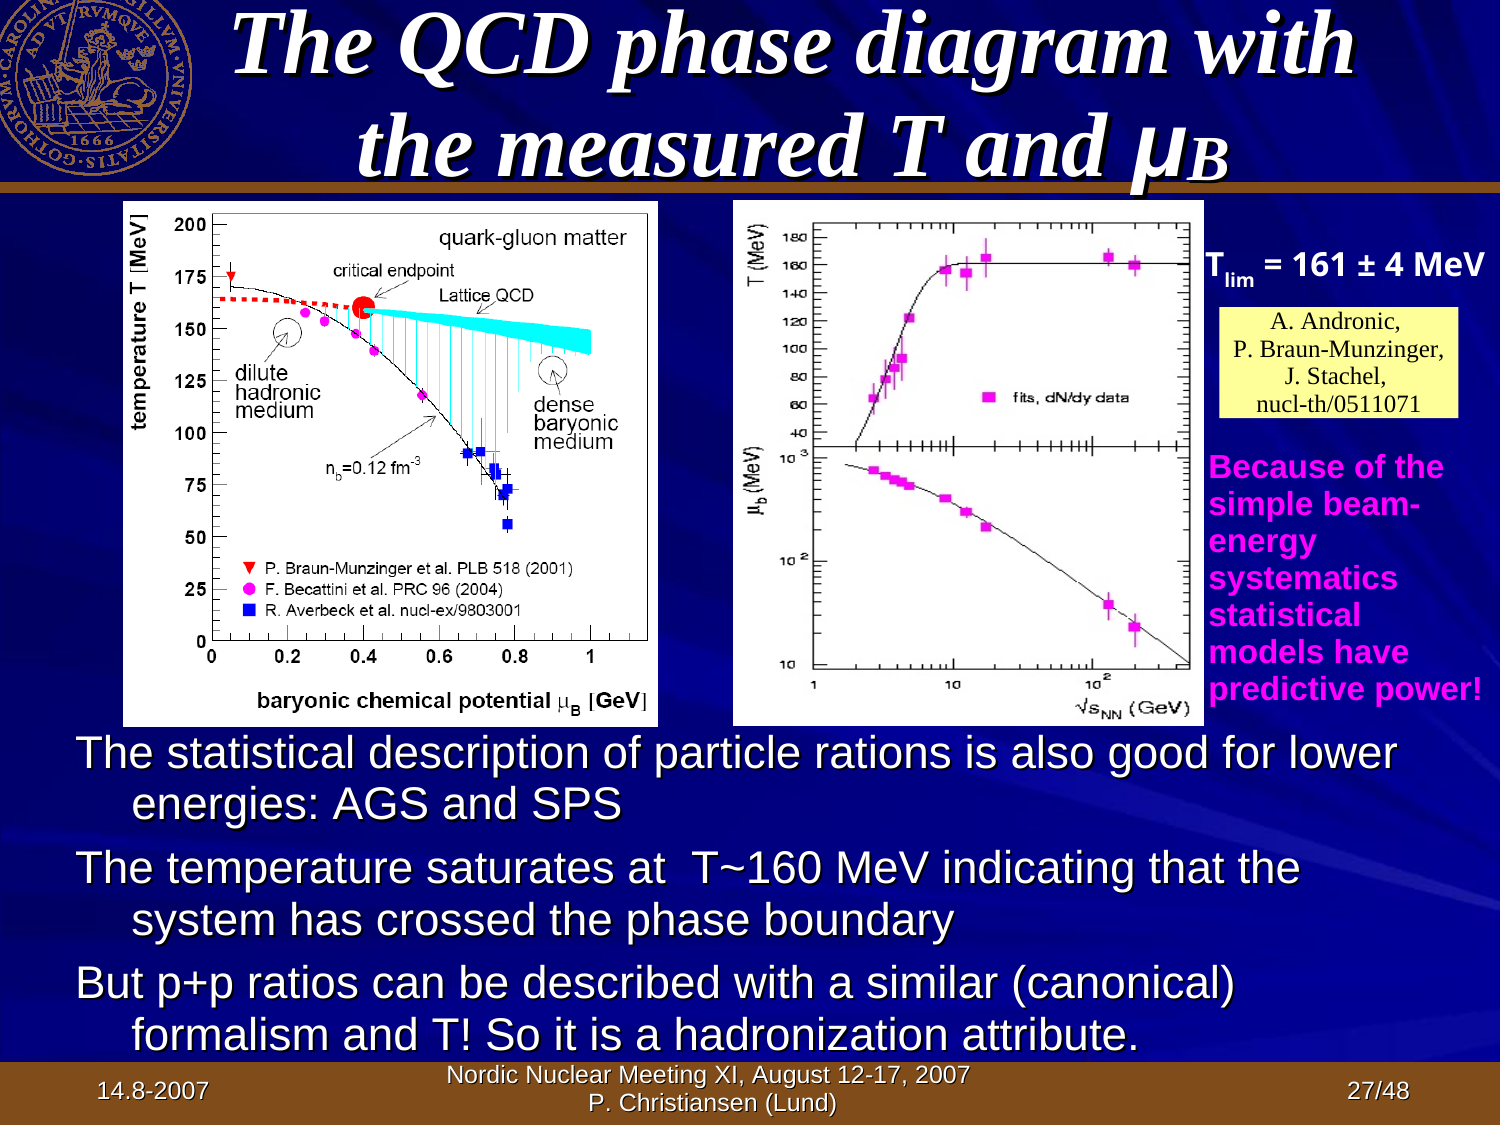

# The QCD phase diagram with the measured T and μB
Tlim = 161 ± 4 MeV
A. Andronic,
P. Braun-Munzinger,
J. Stachel,
nucl-th/0511071
Because of the simple beam-energy systematics statistical models have predictive power!
The statistical description of particle rations is also good for lower energies: AGS and SPS
The temperature saturates at T~160 MeV indicating that the system has crossed the phase boundary
But p+p ratios can be described with a similar (canonical) formalism and T! So it is a hadronization attribute.
27